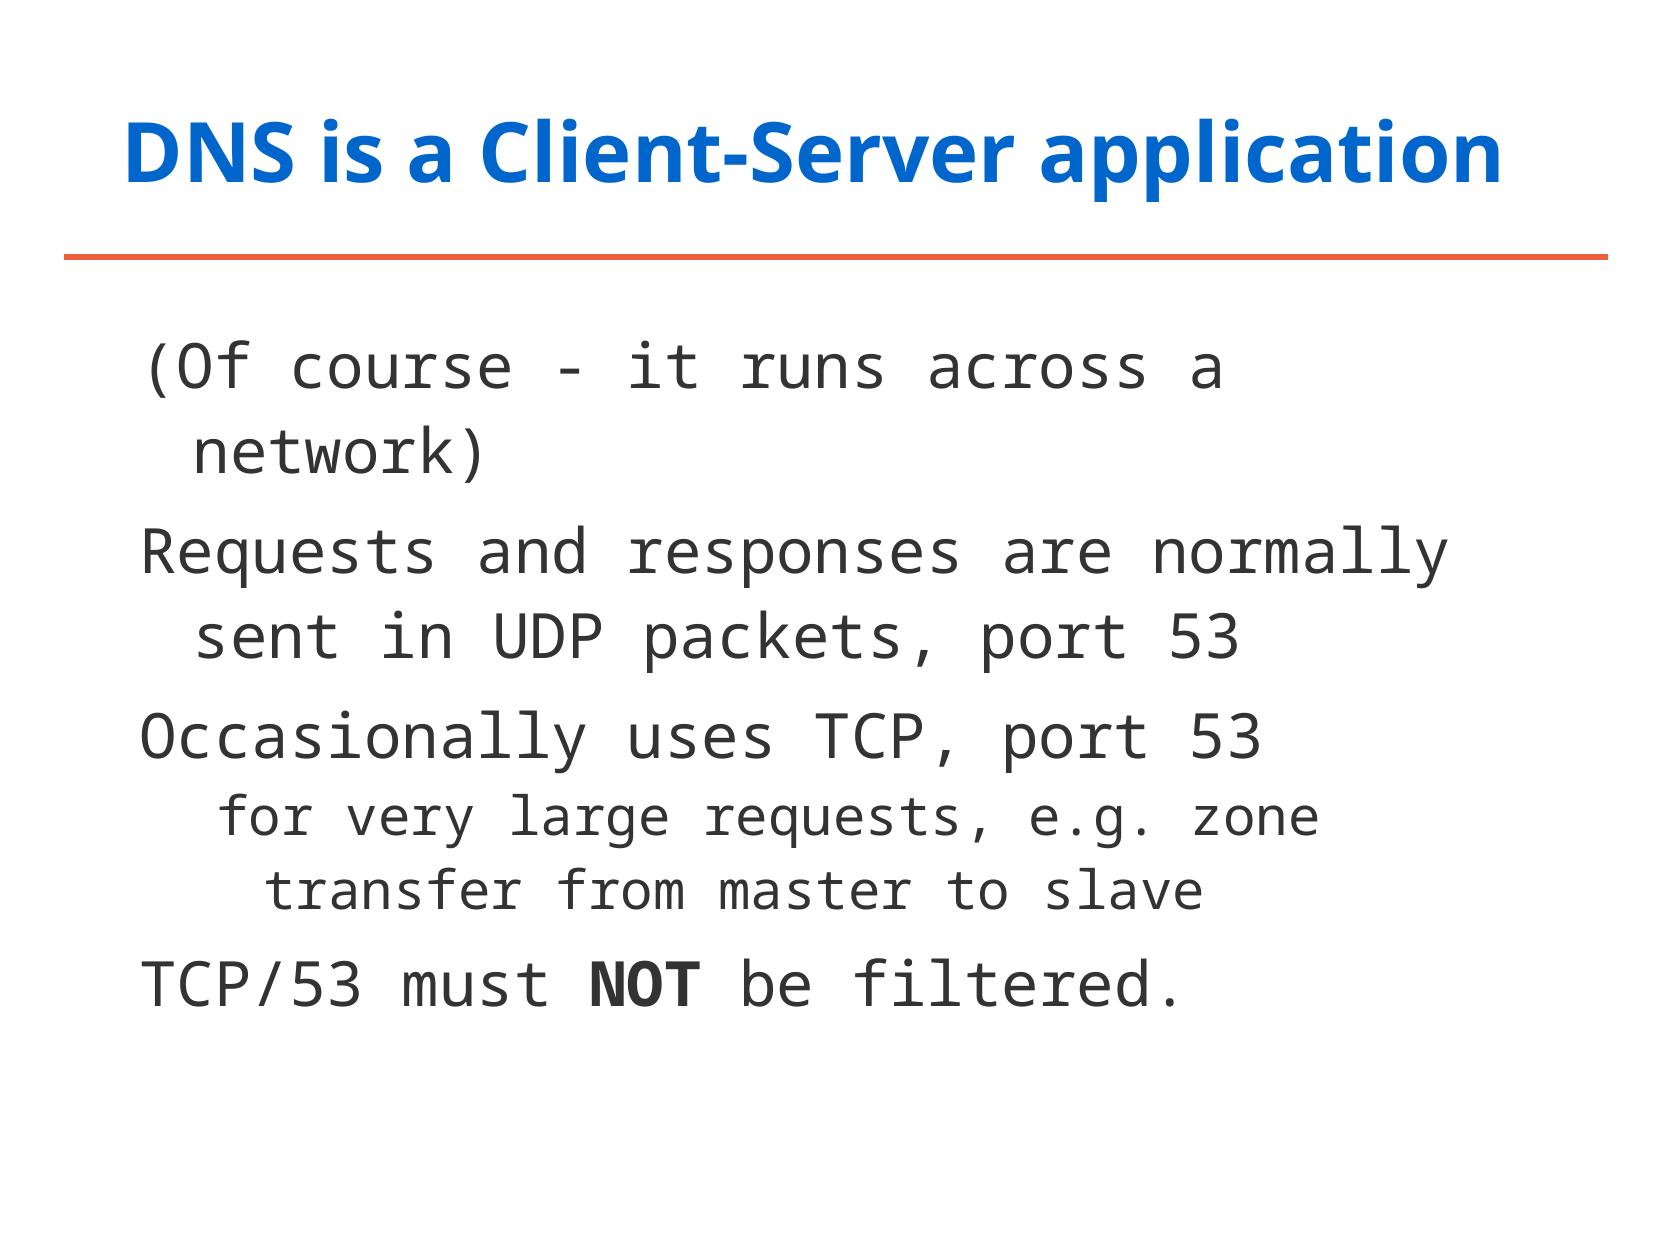

# DNS is a Client-Server application
(Of course - it runs across a network)
Requests and responses are normally sent in UDP packets, port 53
Occasionally uses TCP, port 53
for very large requests, e.g. zone transfer from master to slave
TCP/53 must NOT be filtered.